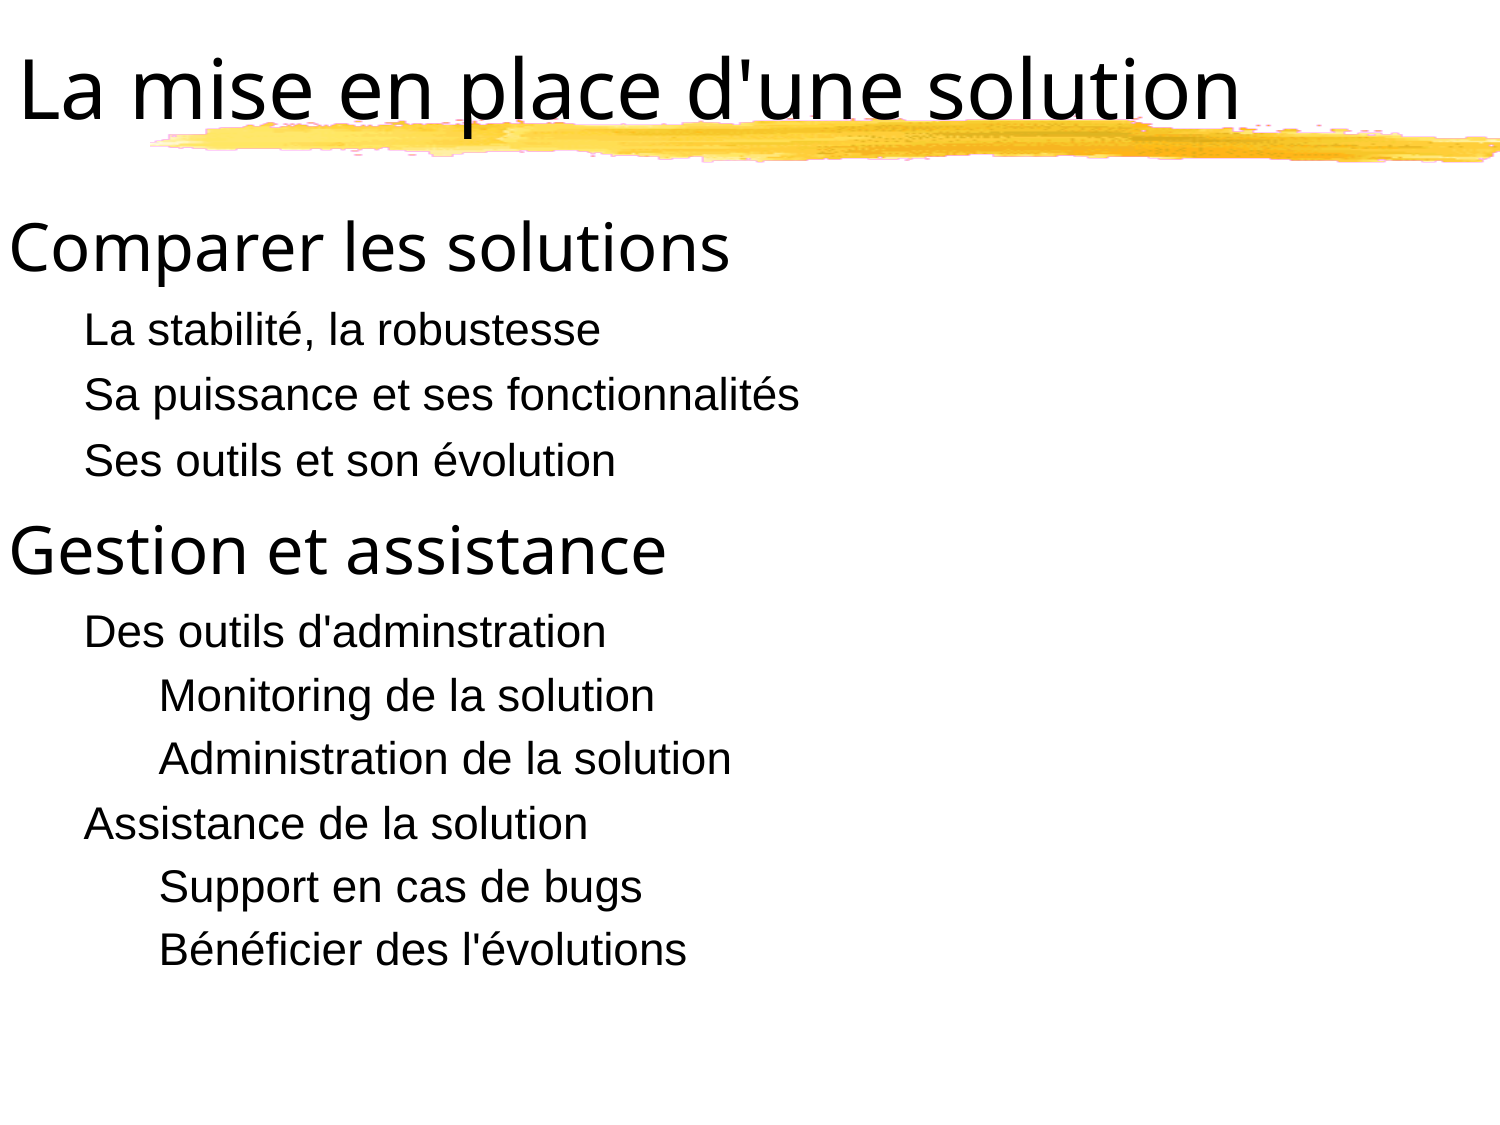

# La mise en place d'une solution
Comparer les solutions
La stabilité, la robustesse
Sa puissance et ses fonctionnalités
Ses outils et son évolution
Gestion et assistance
Des outils d'adminstration
Monitoring de la solution
Administration de la solution
Assistance de la solution
Support en cas de bugs
Bénéficier des l'évolutions